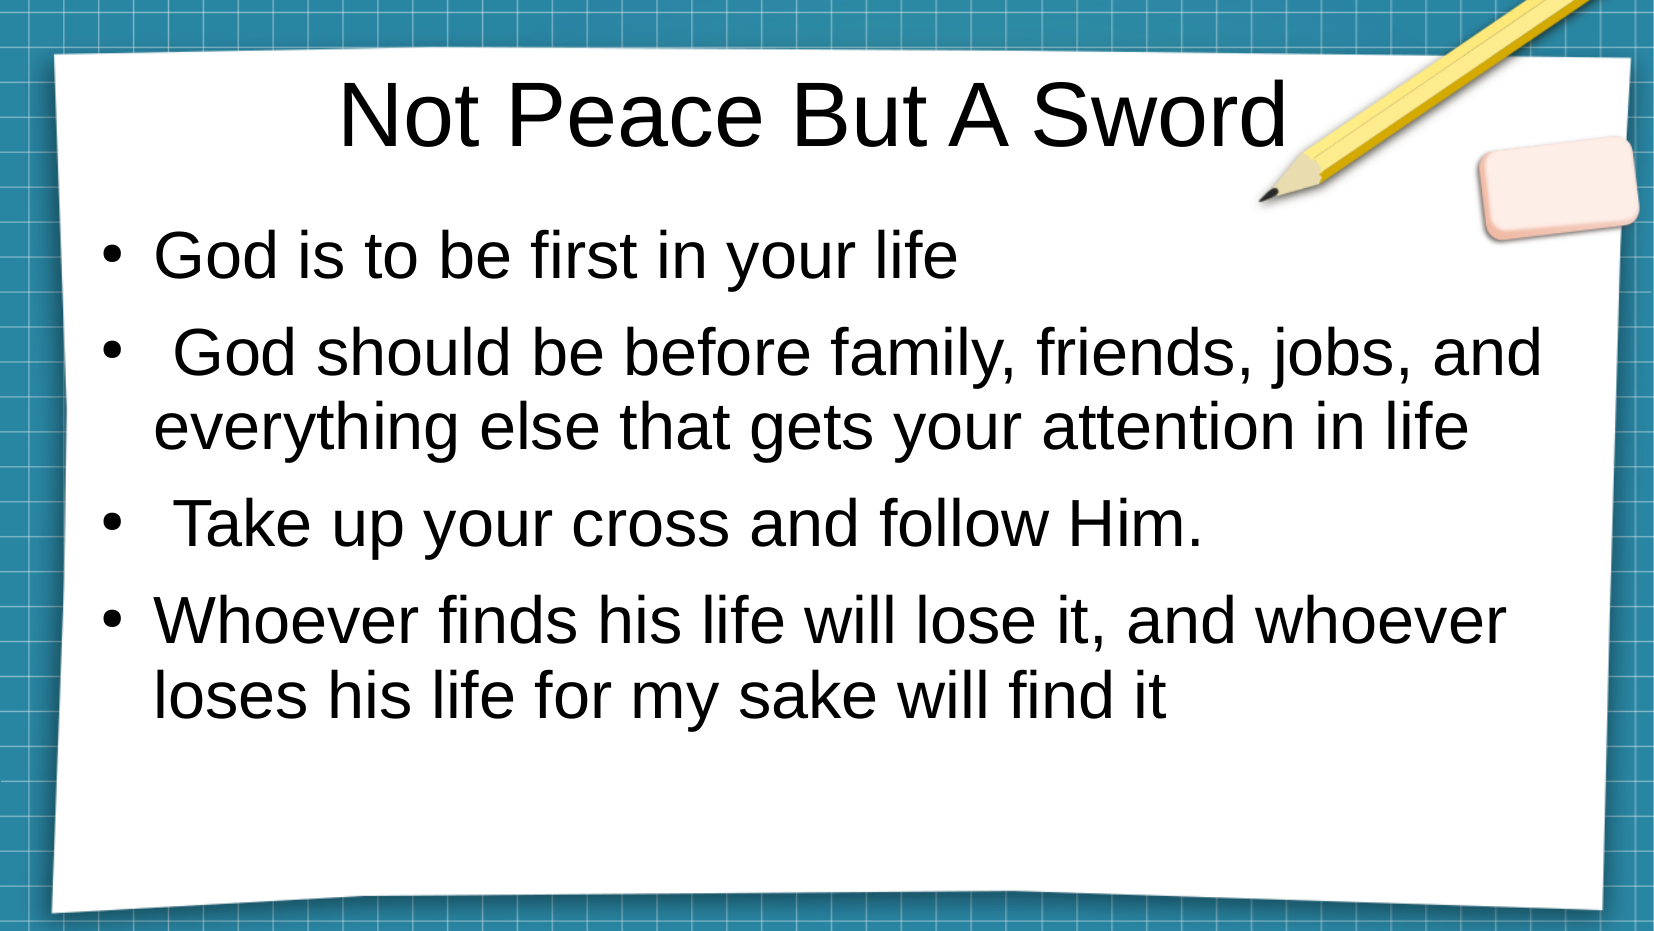

# Not Peace But A Sword
God is to be first in your life
 God should be before family, friends, jobs, and everything else that gets your attention in life
 Take up your cross and follow Him.
Whoever finds his life will lose it, and whoever loses his life for my sake will find it